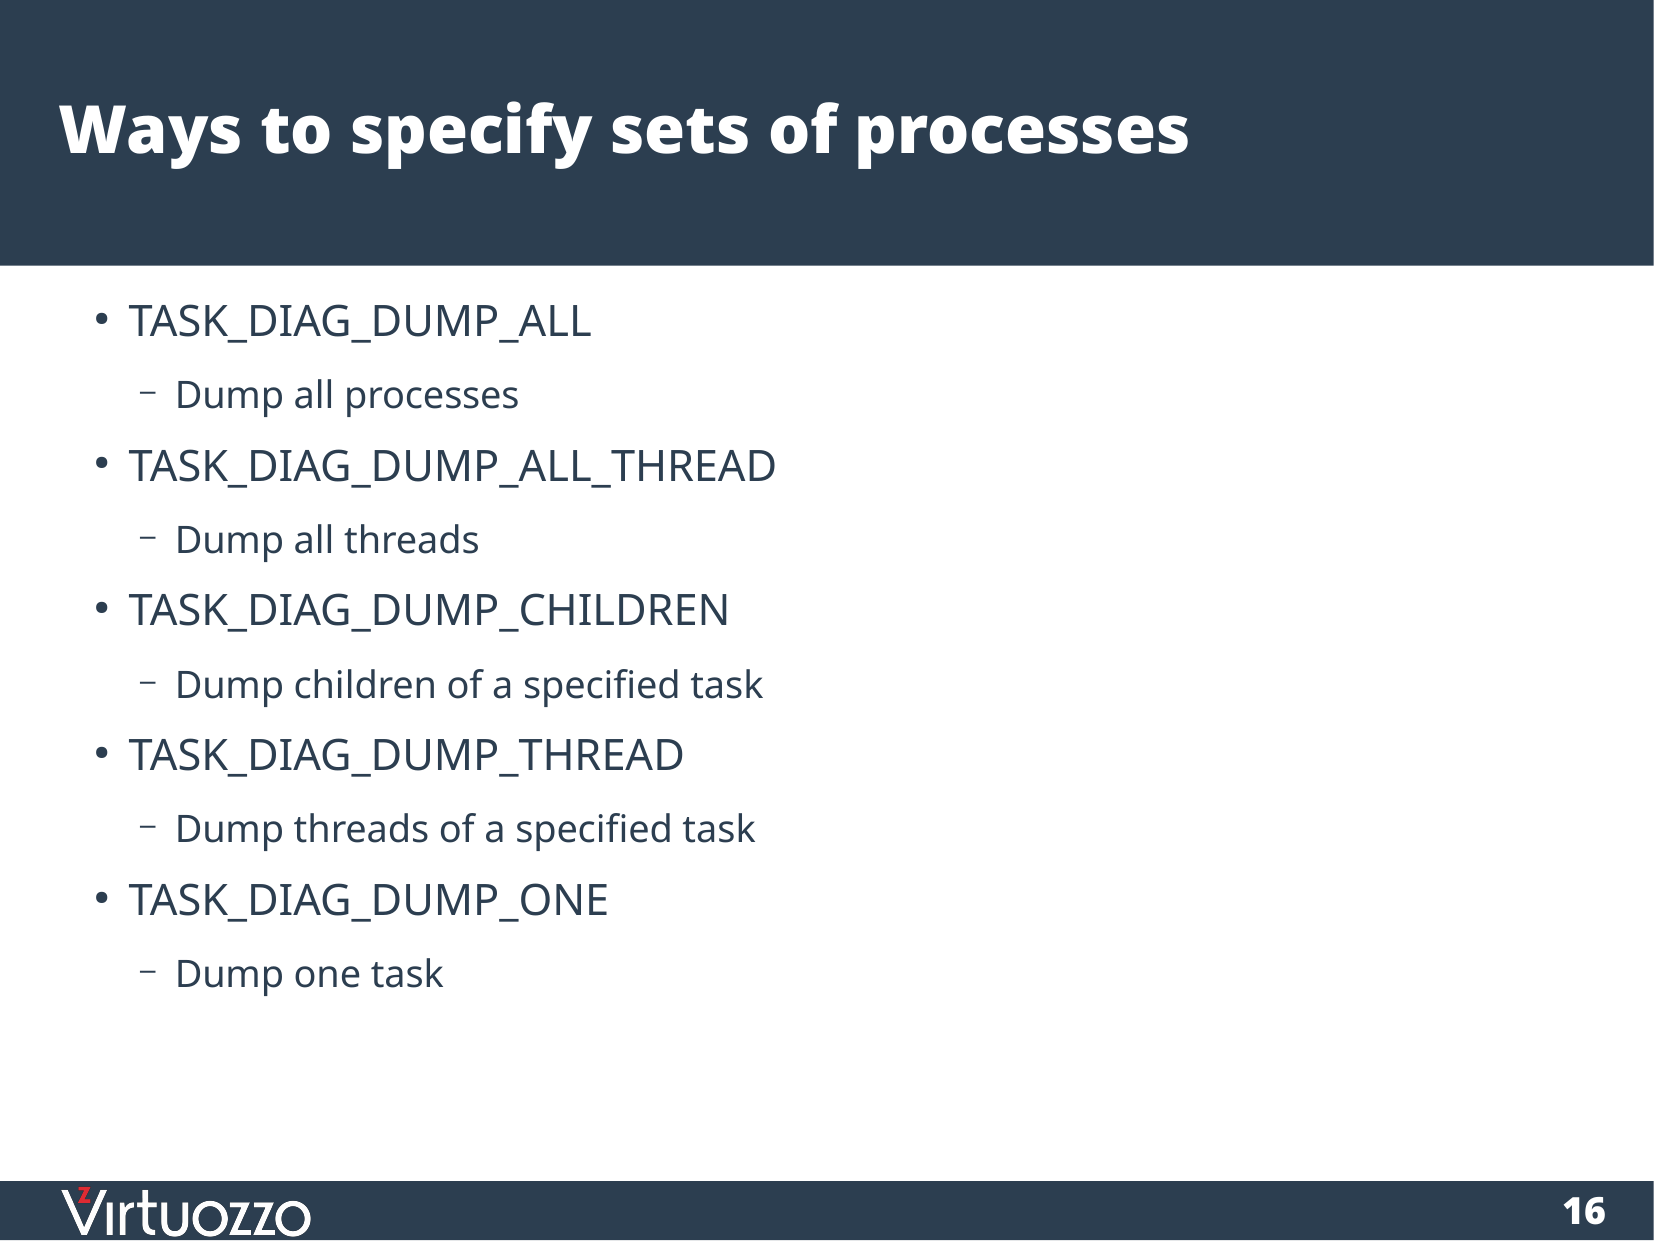

# Ways to specify sets of processes
TASK_DIAG_DUMP_ALL
Dump all processes
TASK_DIAG_DUMP_ALL_THREAD
Dump all threads
TASK_DIAG_DUMP_CHILDREN
Dump children of a specified task
TASK_DIAG_DUMP_THREAD
Dump threads of a specified task
TASK_DIAG_DUMP_ONE
Dump one task
16